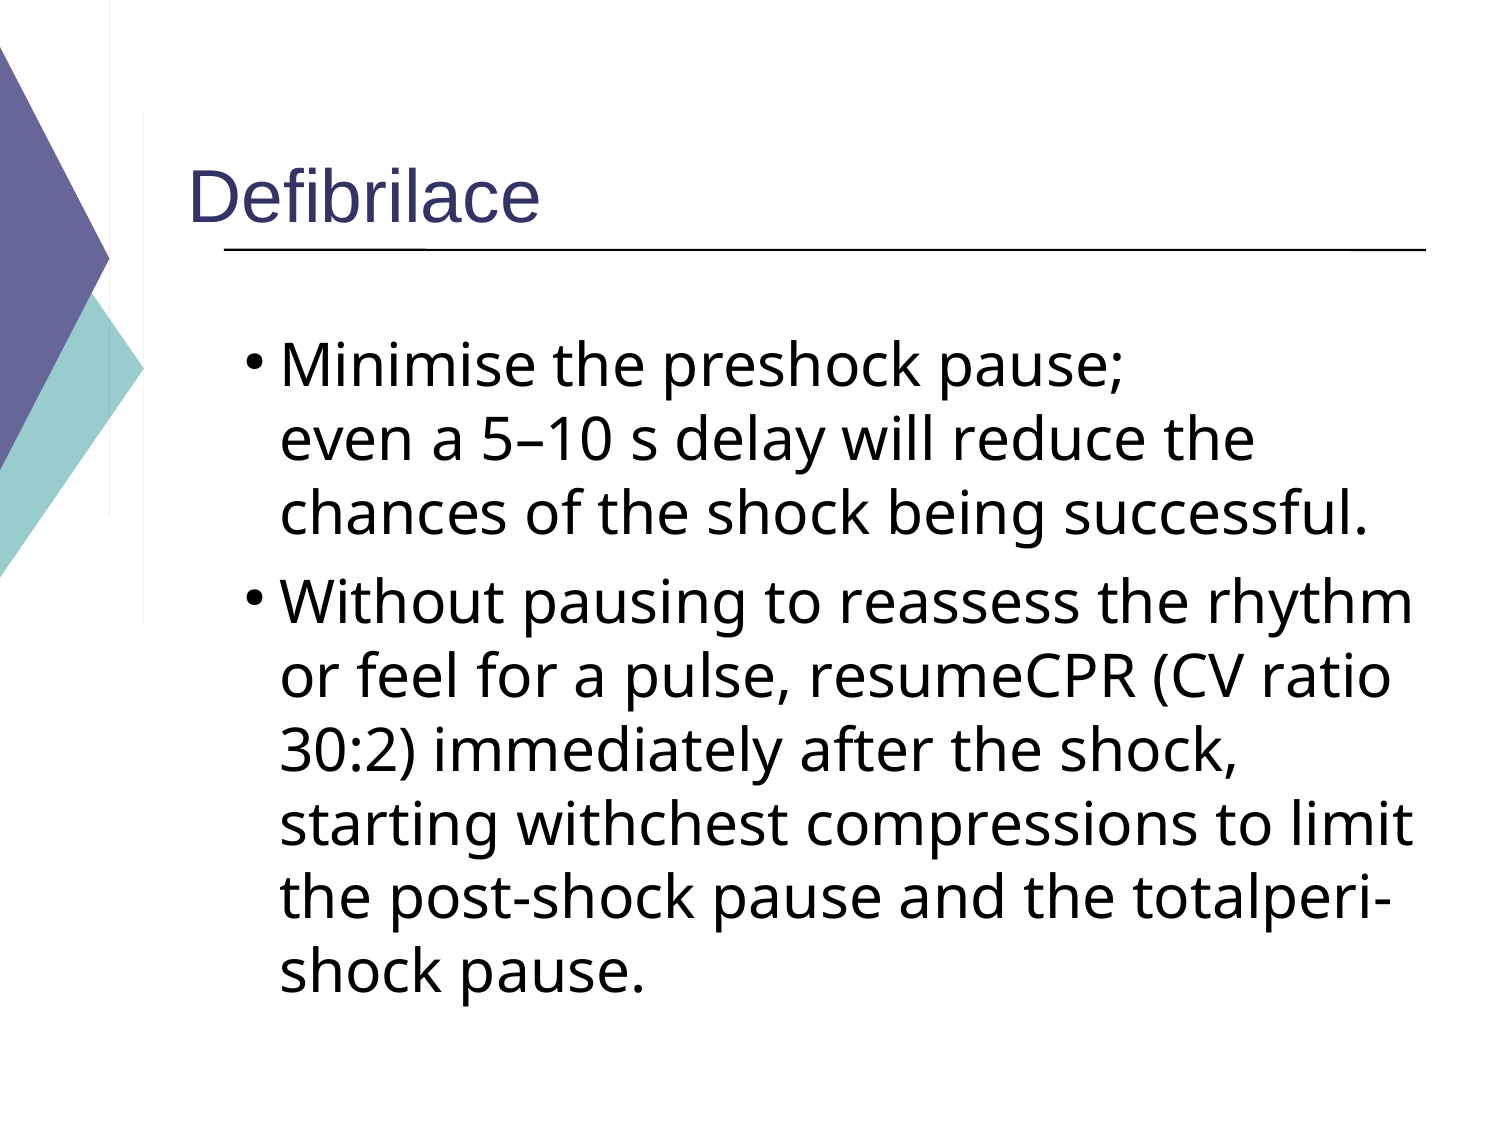

# Defibrilace
Minimise the preshock pause;
even a 5–10 s delay will reduce the chances of the shock being successful.
Without pausing to reassess the rhythm or feel for a pulse, resumeCPR (CV ratio 30:2) immediately after the shock, starting withchest compressions to limit the post-shock pause and the totalperi-shock pause.